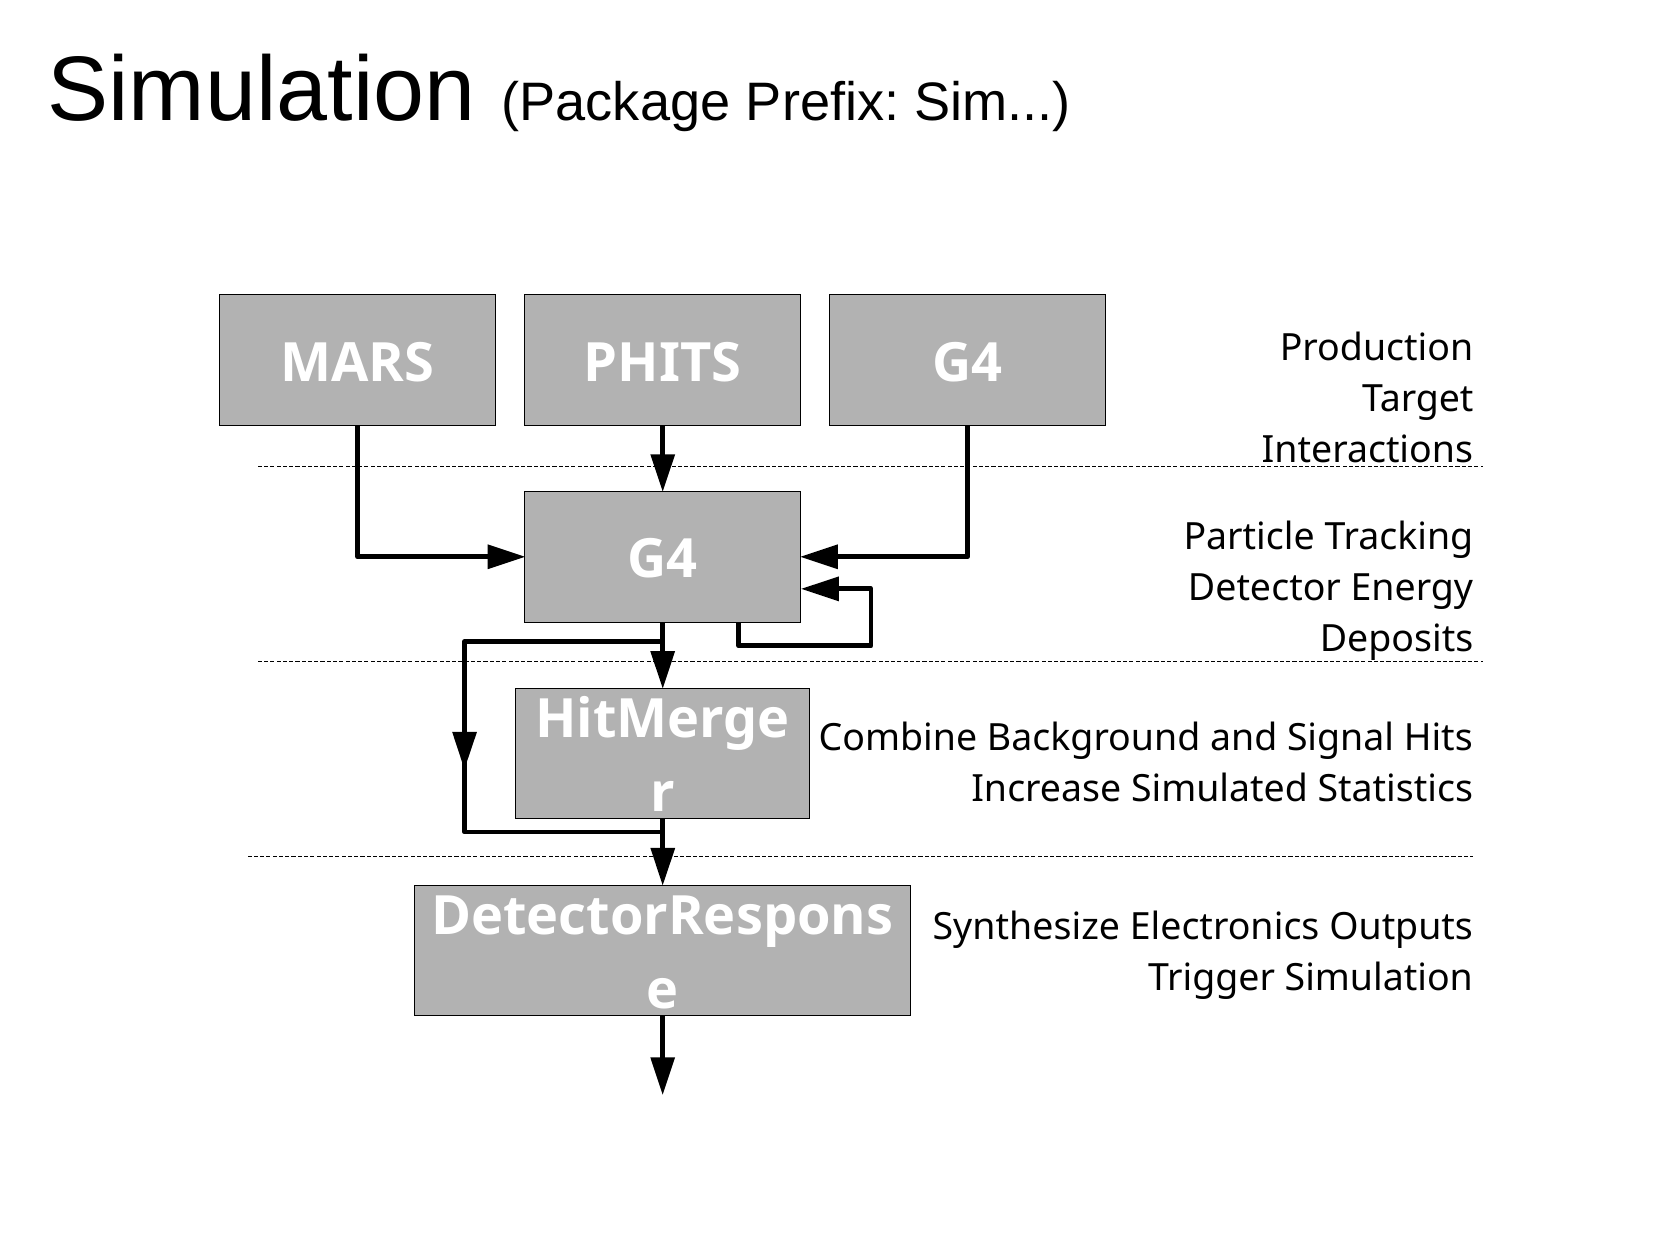

# Simulation (Package Prefix: Sim...)
MARS
PHITS
G4
G4
Production Target Interactions
Particle Tracking
 Detector Energy Deposits
HitMerger
Combine Background and Signal Hits
Increase Simulated Statistics
DetectorResponse
Synthesize Electronics Outputs
Trigger Simulation